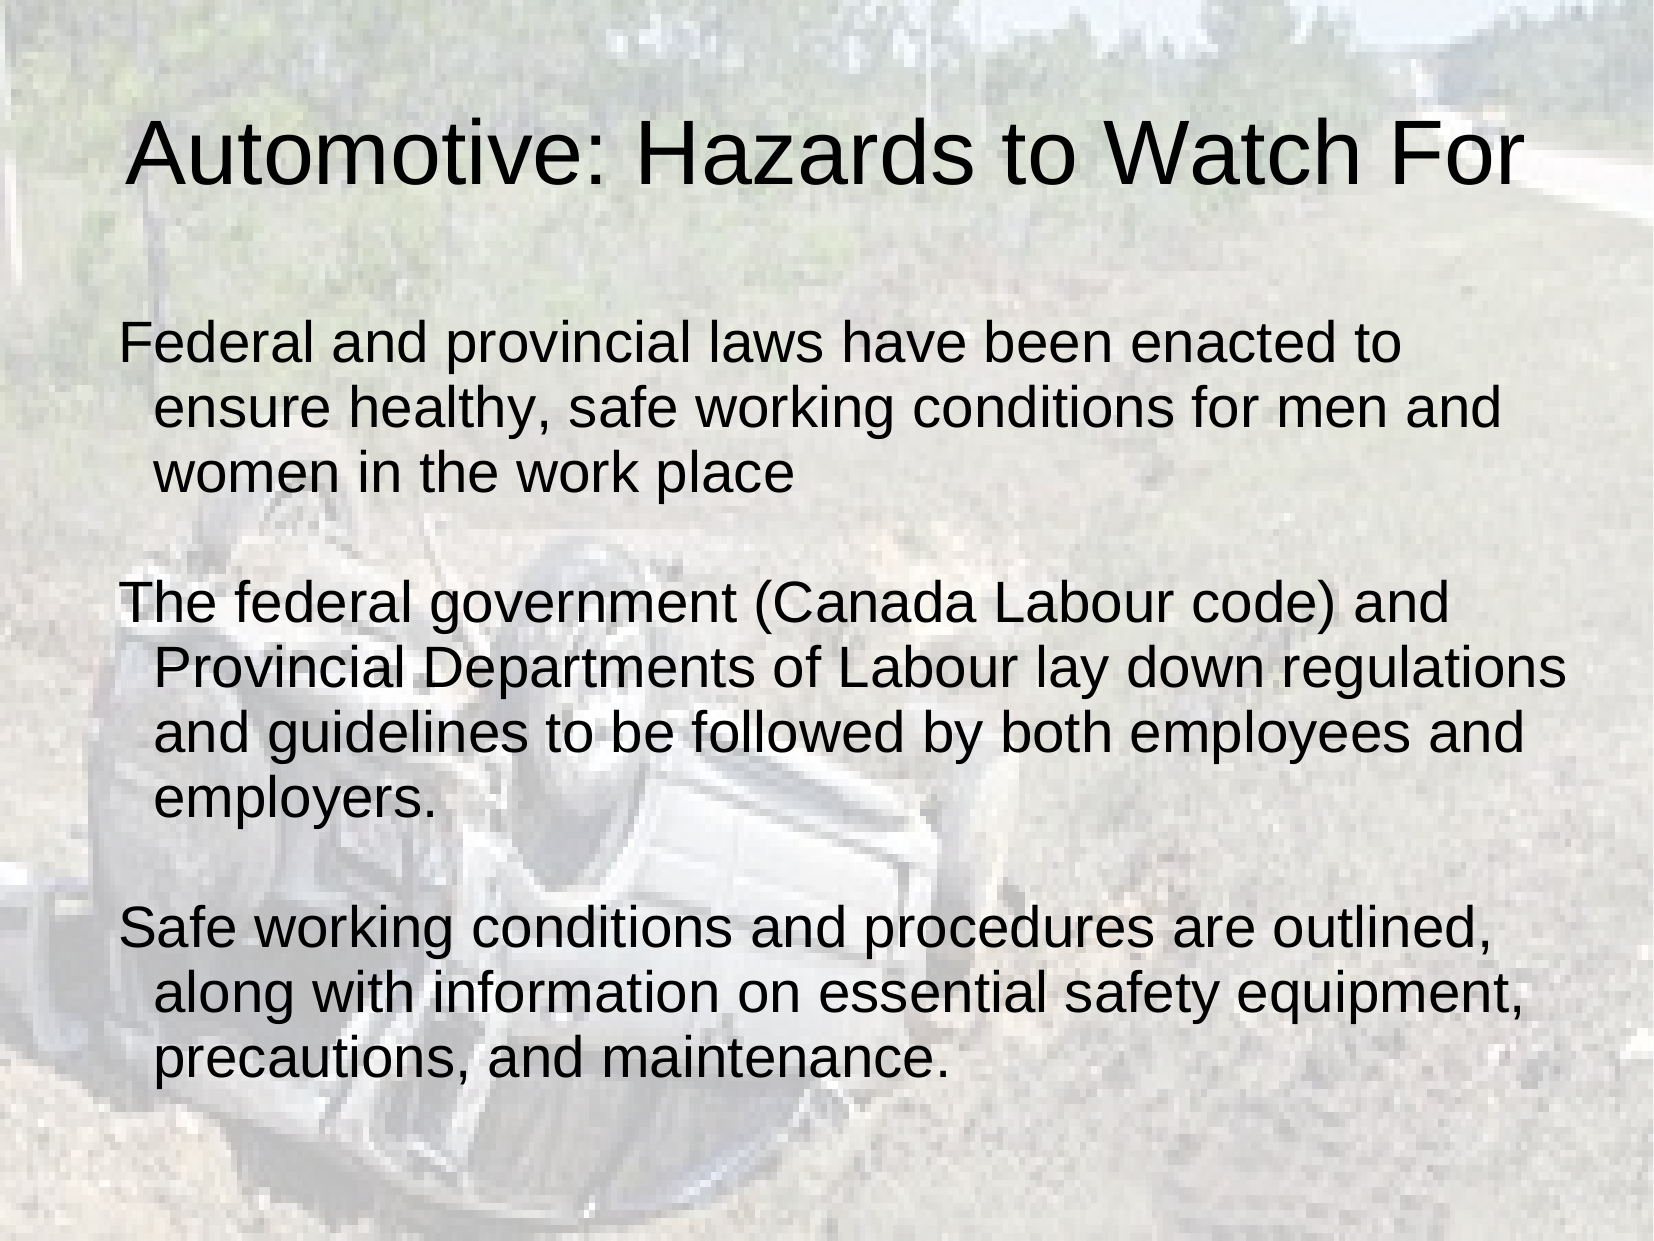

# Automotive: Hazards to Watch For
Federal and provincial laws have been enacted to ensure healthy, safe working conditions for men and women in the work place
The federal government (Canada Labour code) and Provincial Departments of Labour lay down regulations and guidelines to be followed by both employees and employers.
Safe working conditions and procedures are outlined, along with information on essential safety equipment, precautions, and maintenance.